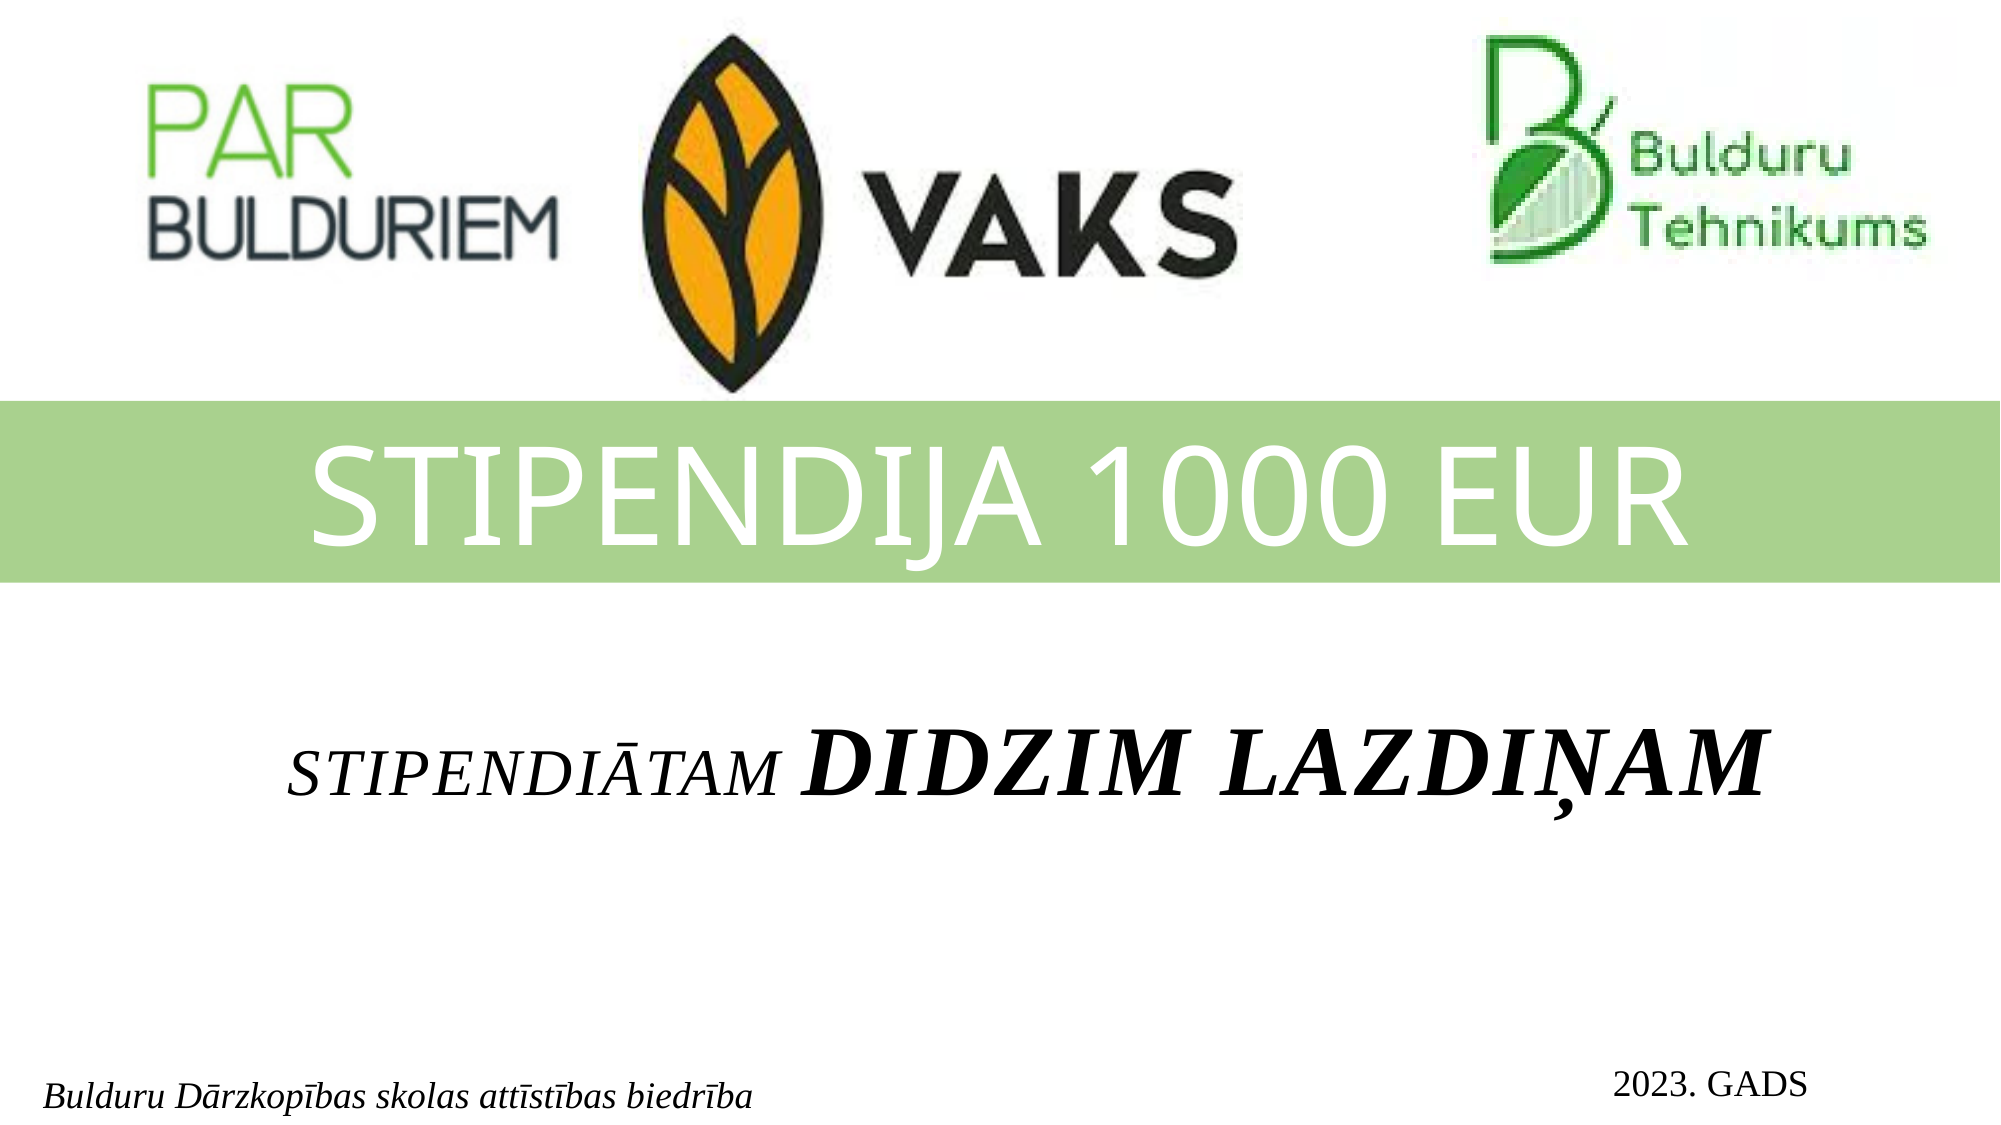

STIPENDIJA 1000 EUR
STIPENDIĀTAM DidziM LazdiņAM
2023. GADS
Bulduru Dārzkopības skolas attīstības biedrība